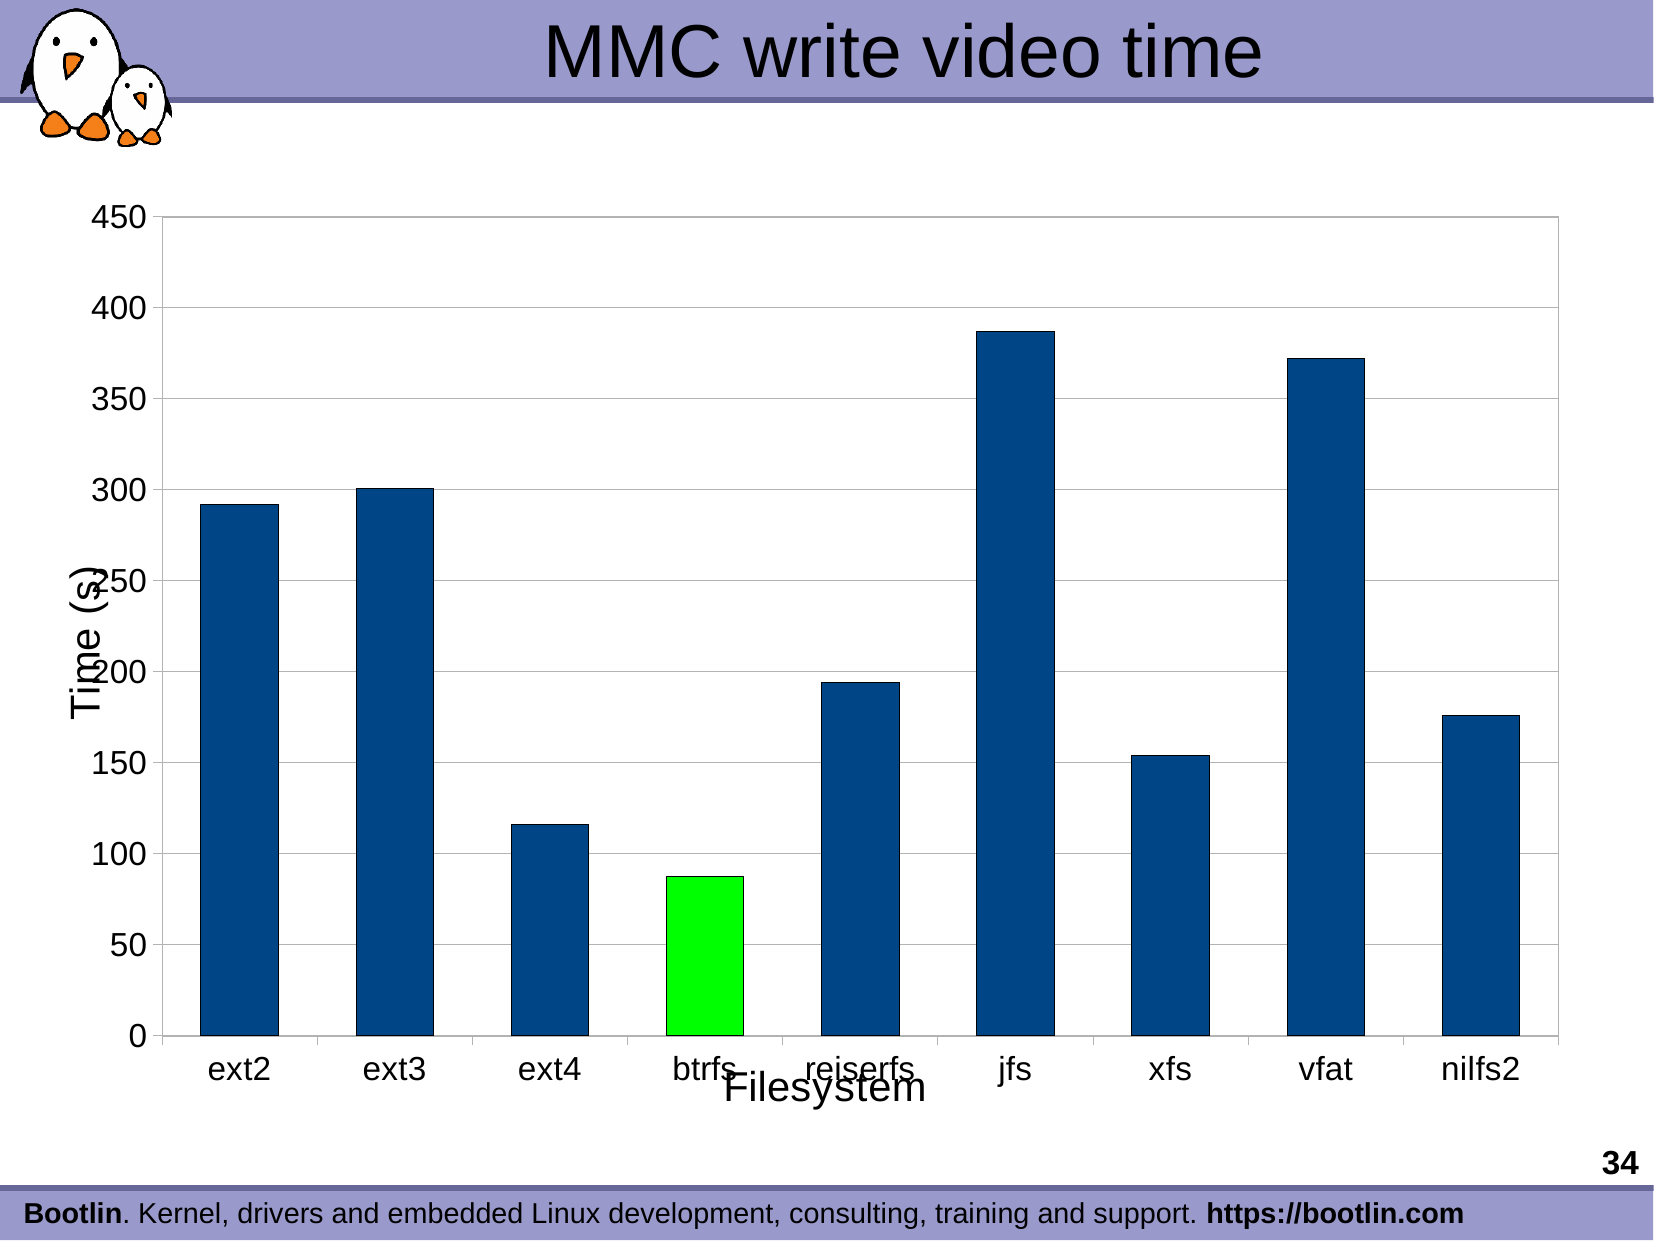

# MMC write video time
### Chart
| Category | |
|---|---|
| ext2 | 292.0 |
| ext3 | 301.0 |
| ext4 | 116.0 |
| btrfs | 87.78 |
| reiserfs | 194.0 |
| jfs | 387.0 |
| xfs | 154.0 |
| vfat | 372.0 |
| nilfs2 | 176.0 |